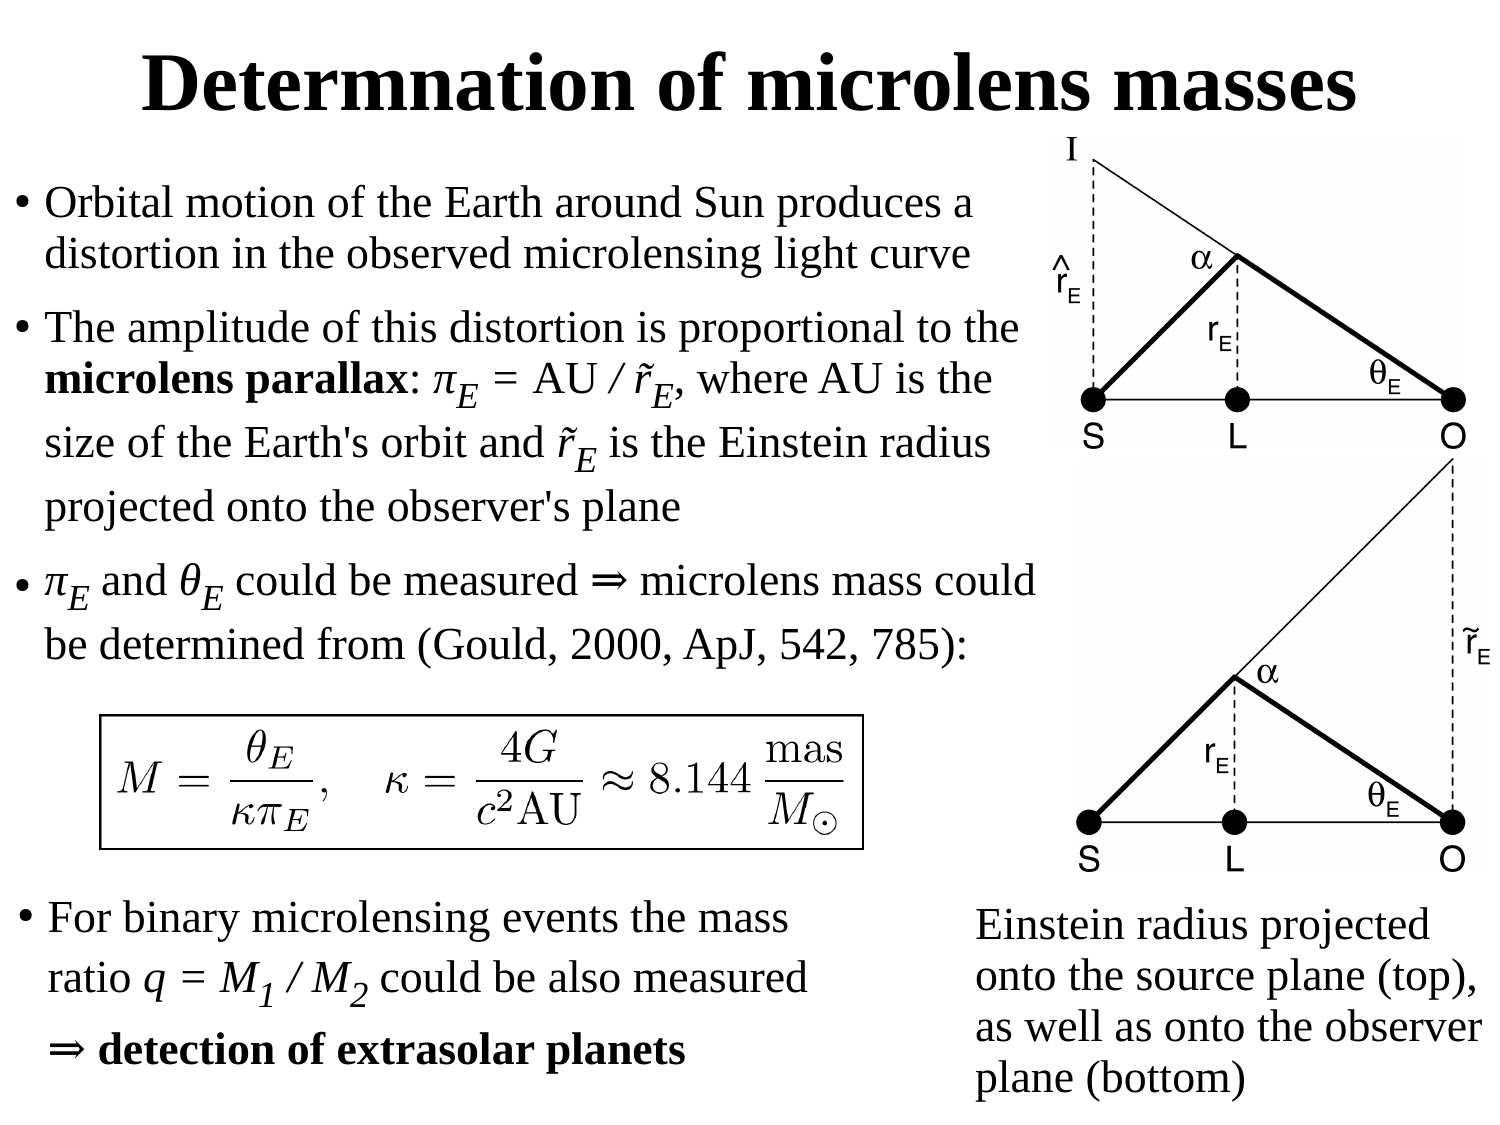

# Determnation of microlens masses
Orbital motion of the Earth around Sun produces a distortion in the observed microlensing light curve
The amplitude of this distortion is proportional to the microlens parallax: πE = AU / r̃E, where AU is the size of the Earth's orbit and r̃E is the Einstein radius projected onto the observer's plane
πE and θE could be measured ⇒ microlens mass could be determined from (Gould, 2000, ApJ, 542, 785):
For binary microlensing events the mass ratio q = M1 / M2 could be also measured ⇒ detection of extrasolar planets
Einstein radius projected onto the source plane (top), as well as onto the observer plane (bottom)